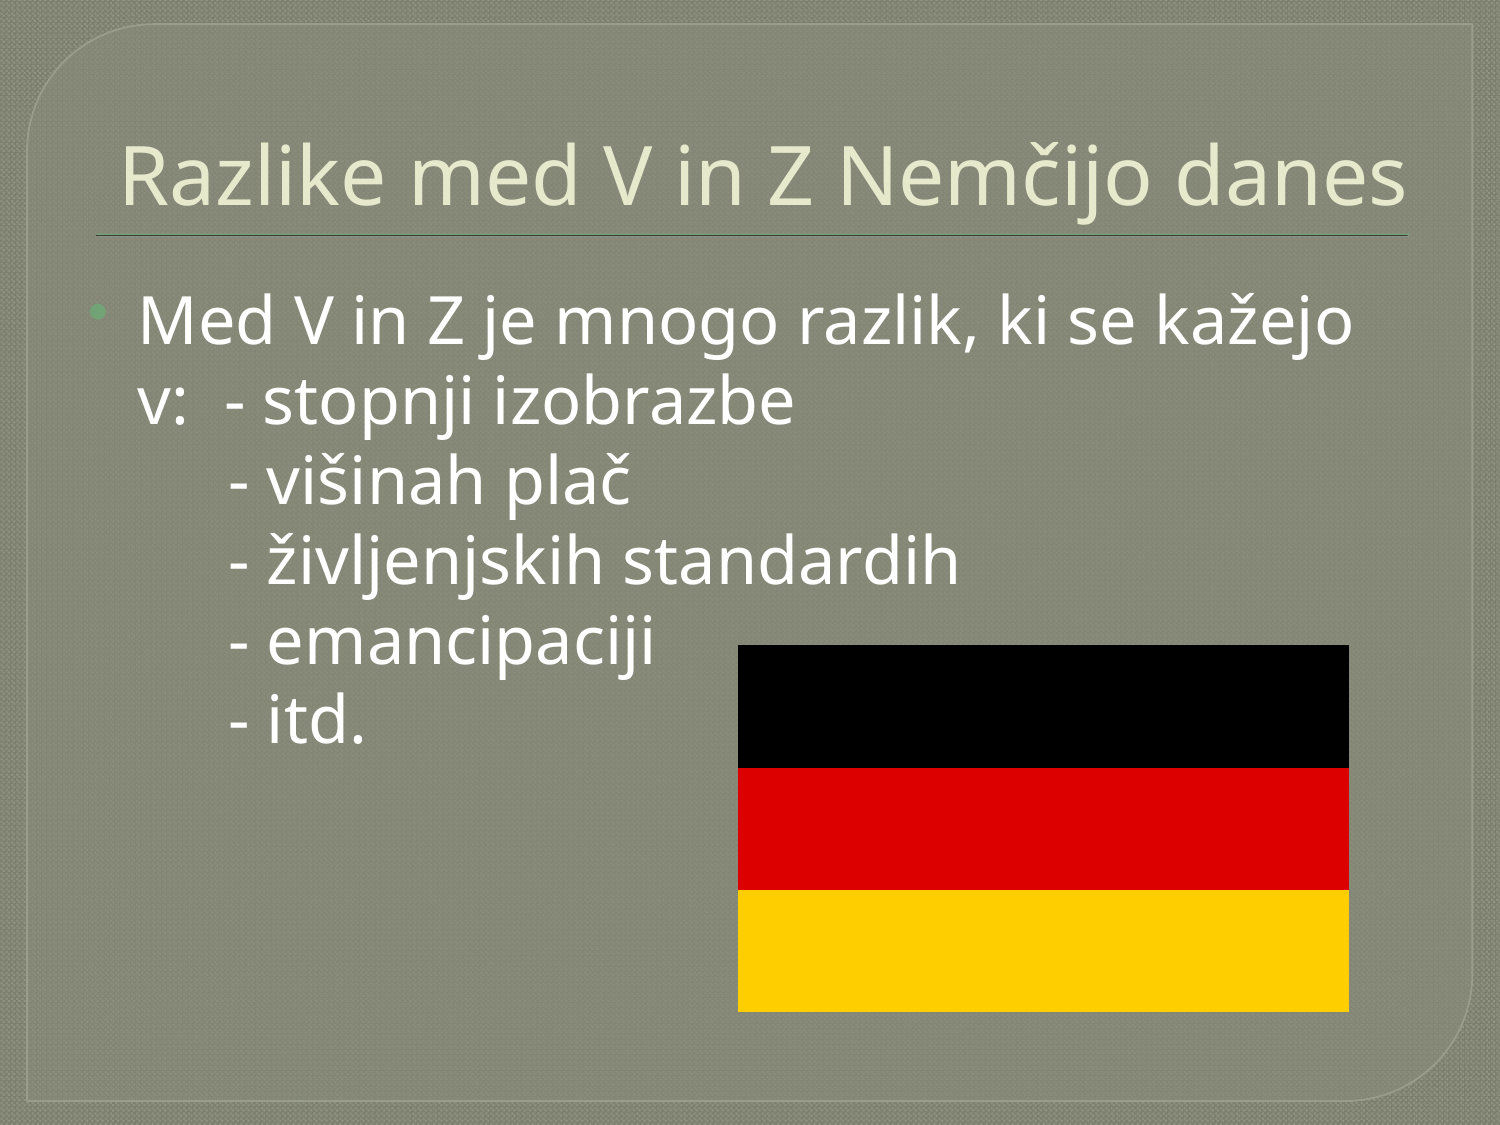

# Razlike med V in Z Nemčijo danes
Med V in Z je mnogo razlik, ki se kažejo v: - stopnji izobrazbe
 - višinah plač
 - življenjskih standardih
 - emancipaciji
 - itd.